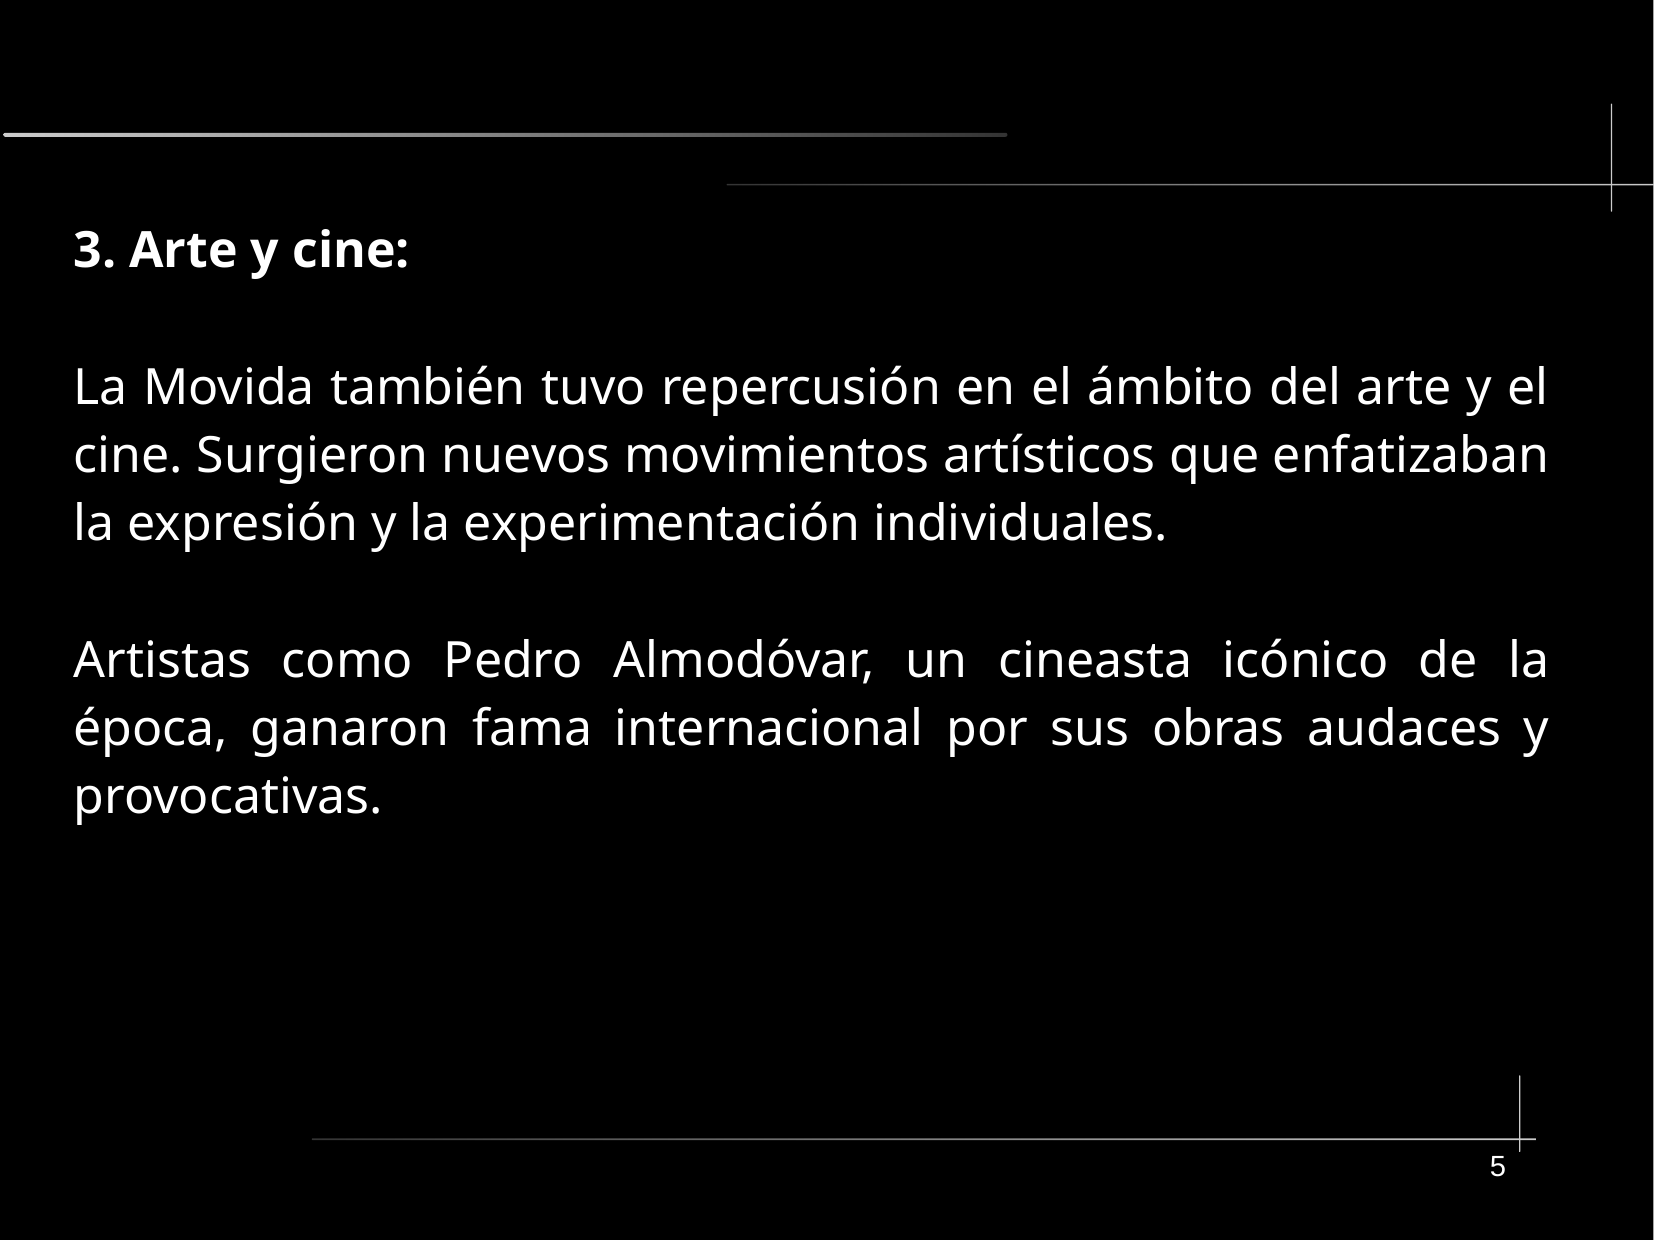

3. Arte y cine:
La Movida también tuvo repercusión en el ámbito del arte y el cine. Surgieron nuevos movimientos artísticos que enfatizaban la expresión y la experimentación individuales.
Artistas como Pedro Almodóvar, un cineasta icónico de la época, ganaron fama internacional por sus obras audaces y provocativas.
5